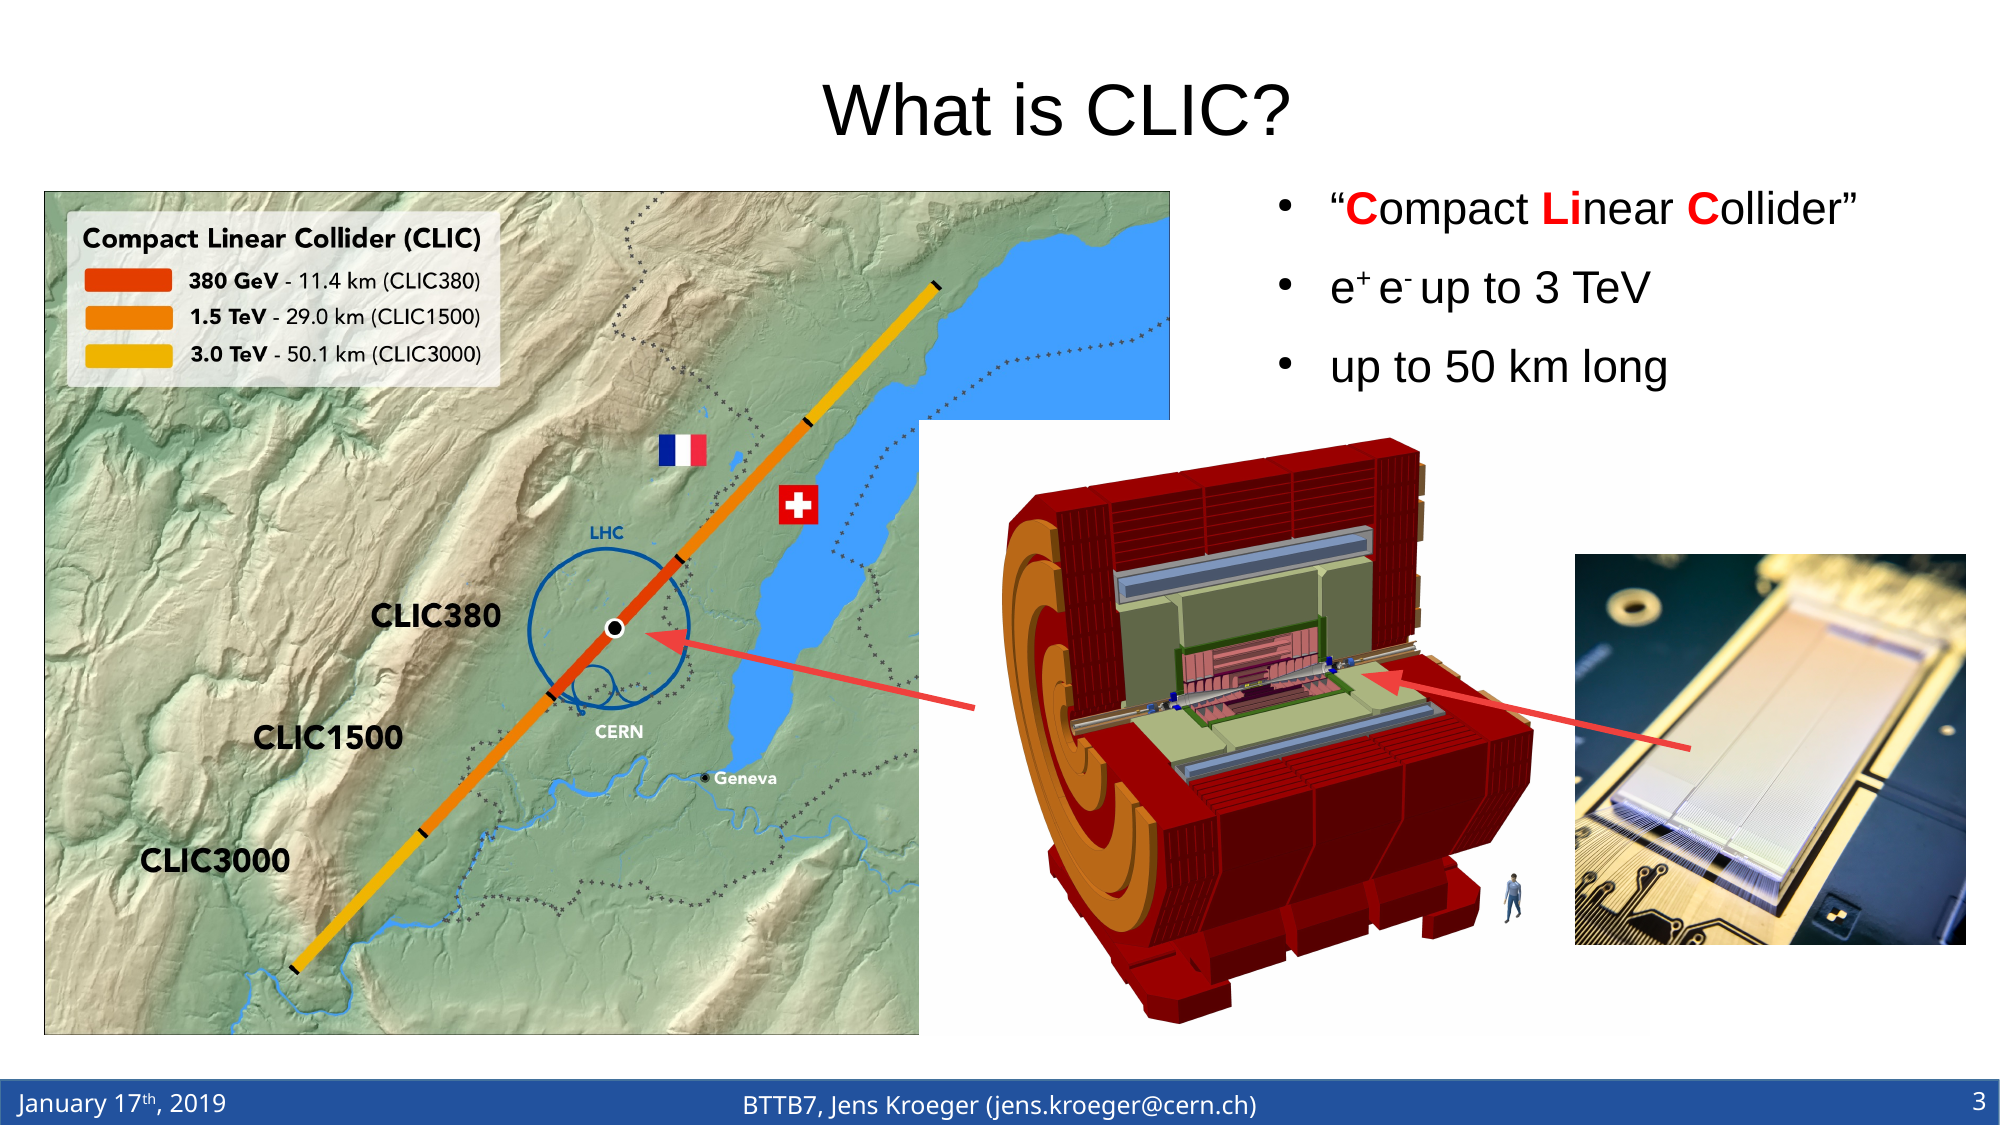

# What is CLIC?
“Compact Linear Collider”
e+ e- up to 3 TeV
up to 50 km long
October 22nd, 2018
BTTB7, Jens Kroeger (jens.kroeger@cern.ch)